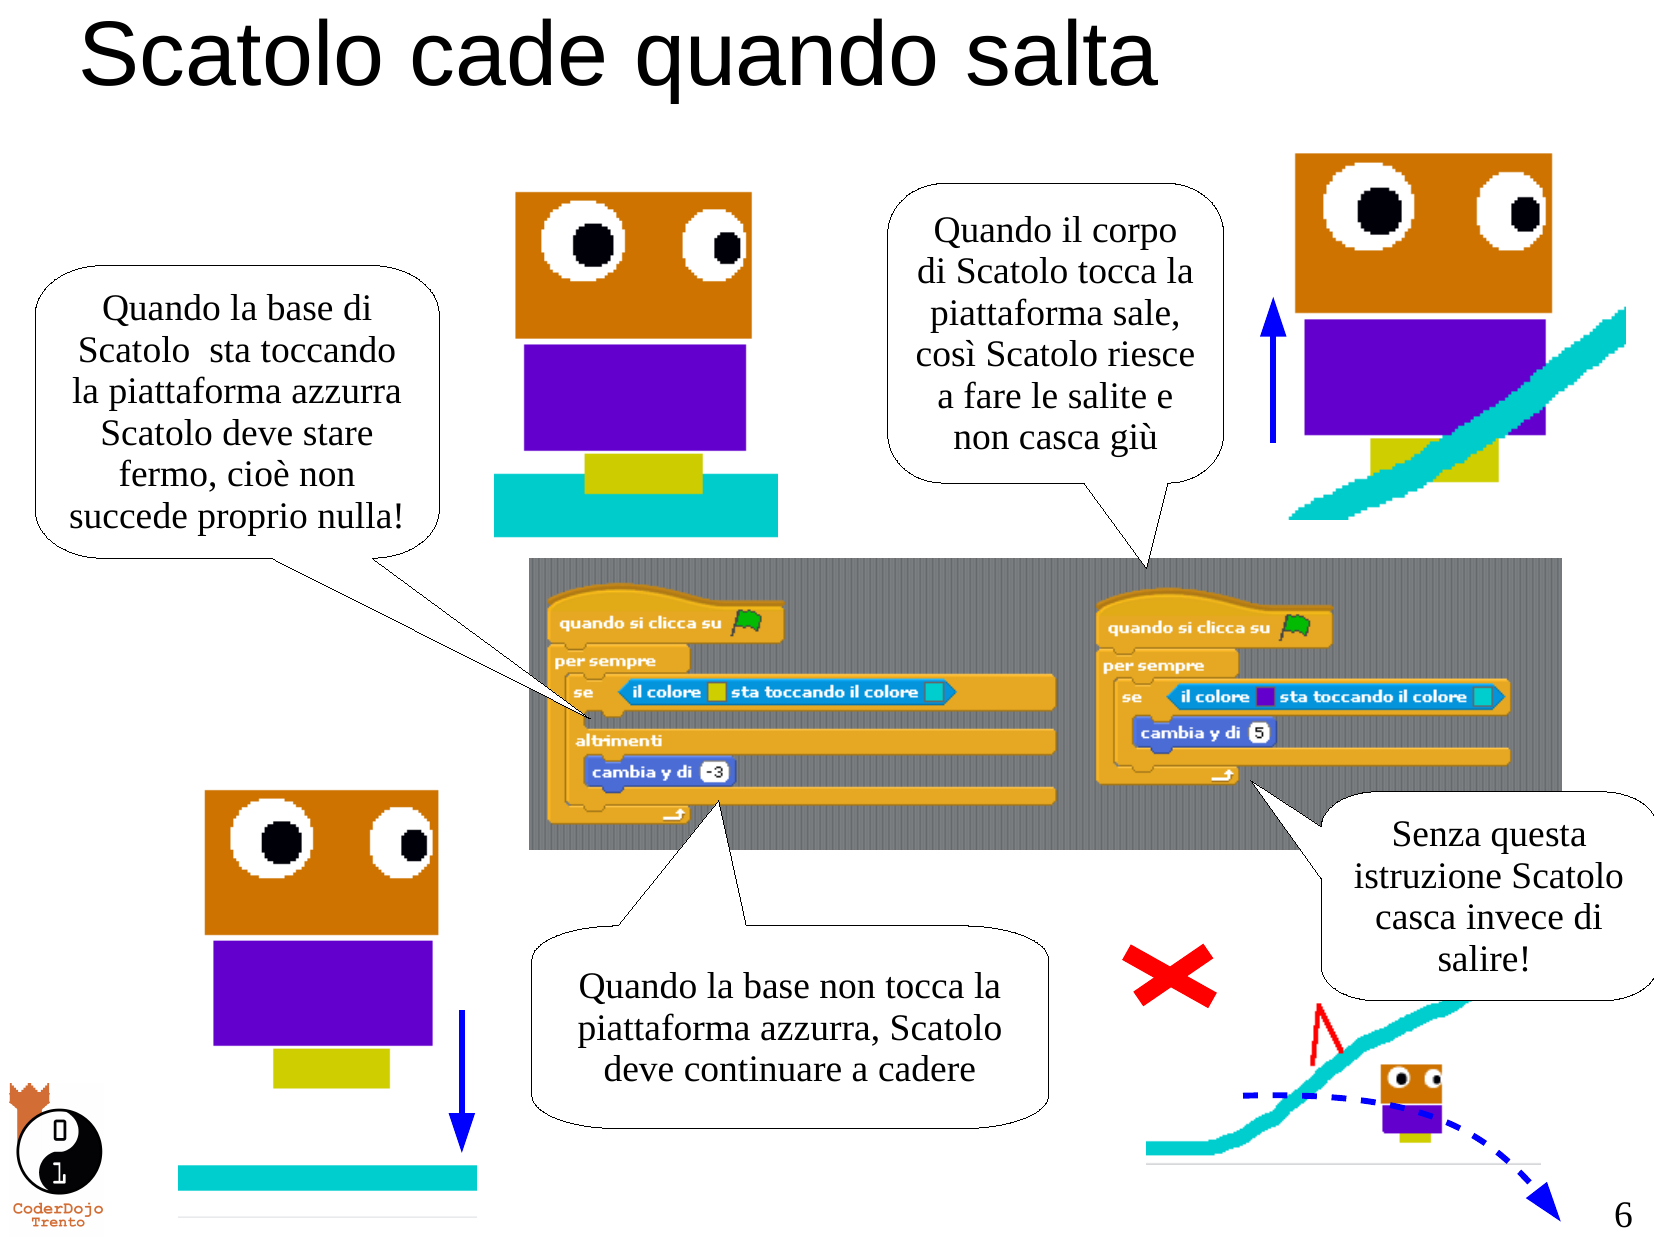

# Scatolo cade quando salta
Quando il corpo di Scatolo tocca la piattaforma sale, così Scatolo riesce a fare le salite e non casca giù
Quando la base di Scatolo sta toccando la piattaforma azzurra Scatolo deve stare fermo, cioè non succede proprio nulla!
Senza questa istruzione Scatolo casca invece di salire!
Quando la base non tocca la piattaforma azzurra, Scatolo deve continuare a cadere
6